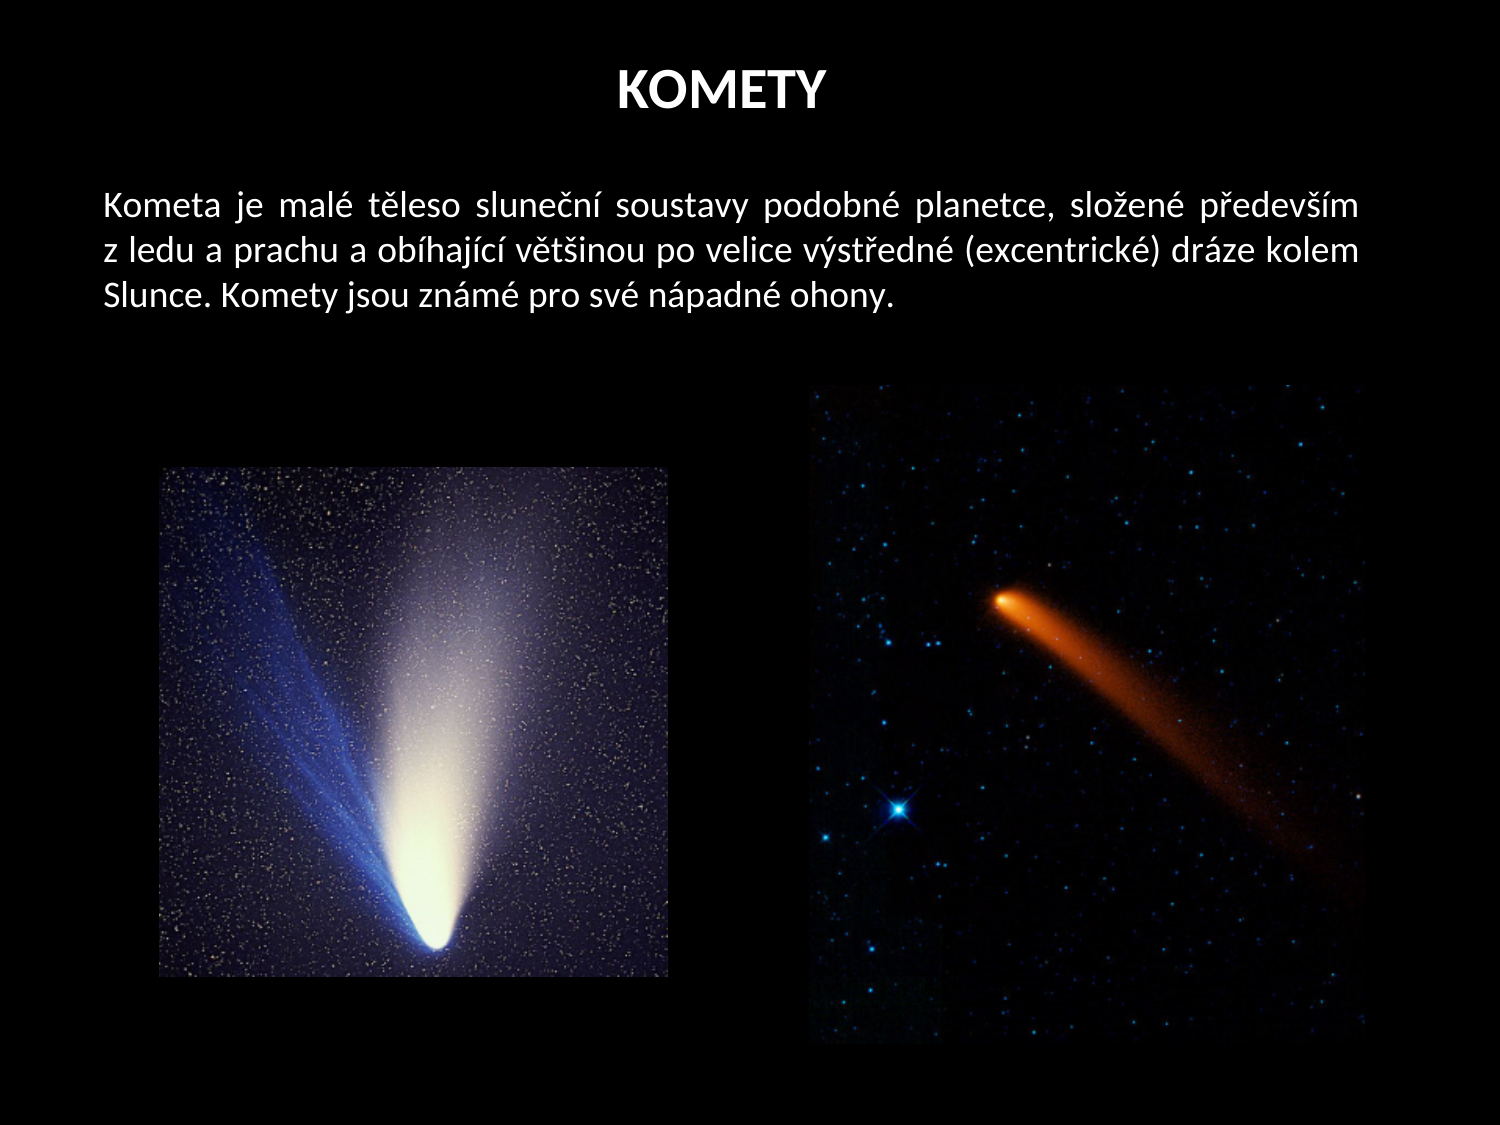

KOMETY
Kometa je malé těleso sluneční soustavy podobné planetce, složené především
z ledu a prachu a obíhající většinou po velice výstředné (excentrické) dráze kolem Slunce. Komety jsou známé pro své nápadné ohony.